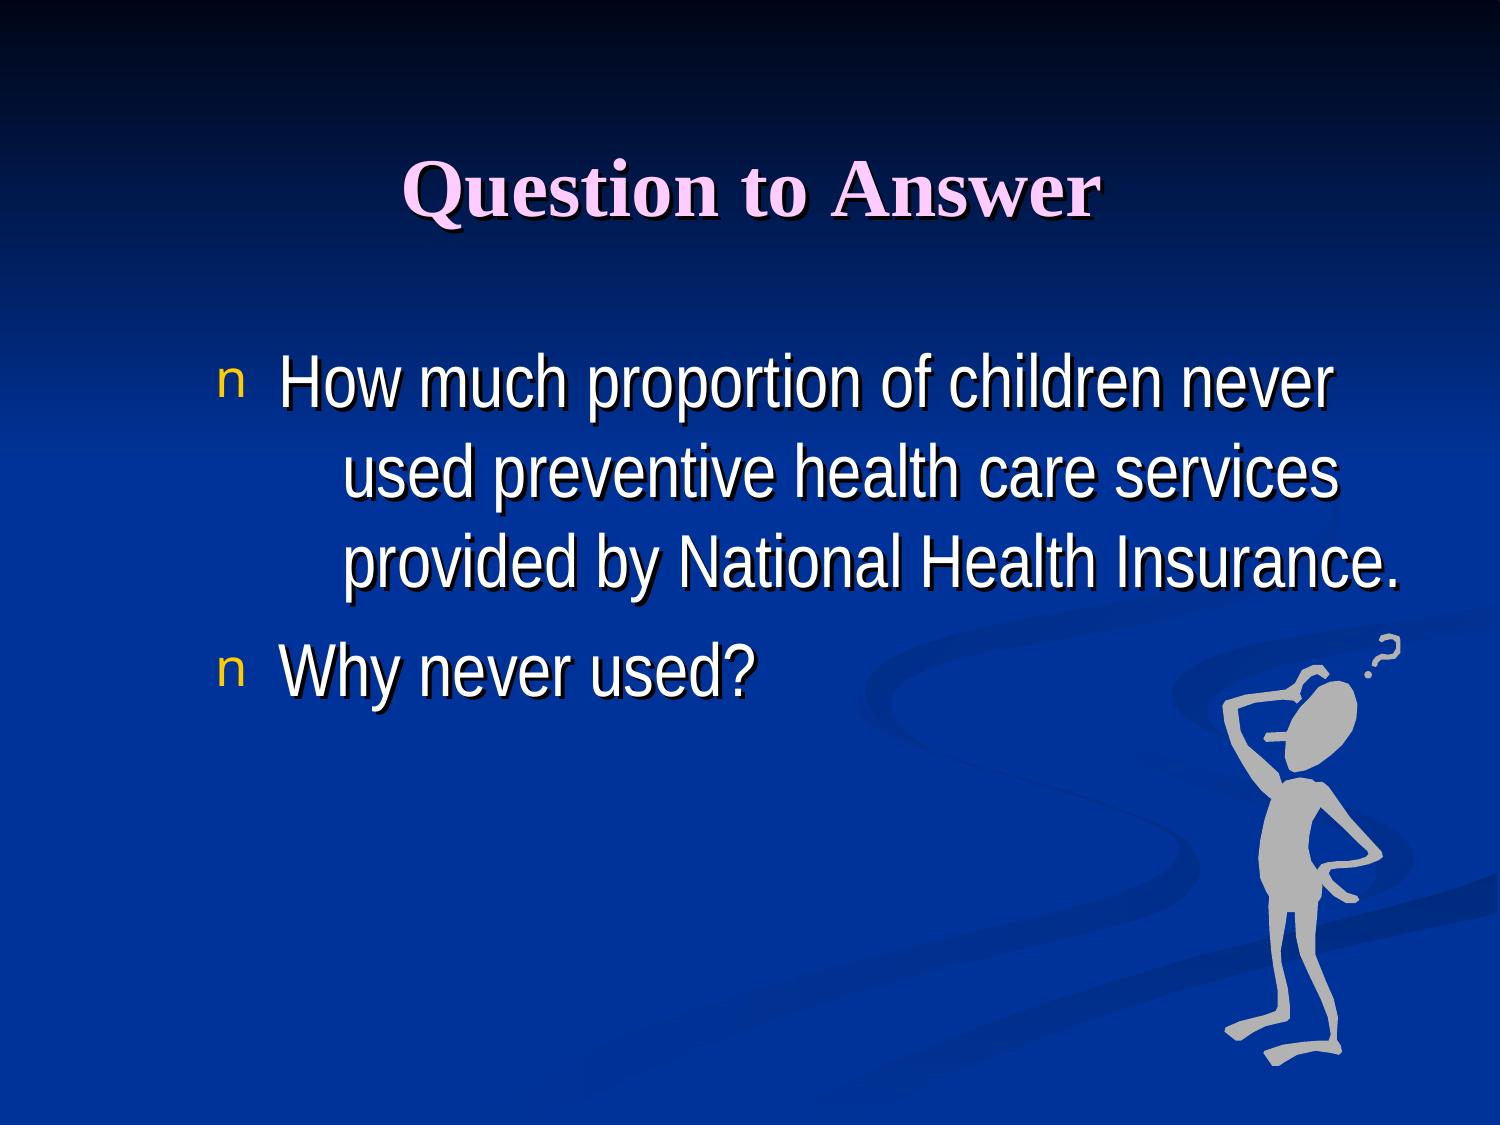

# Question to Answer
How much proportion of children never used preventive health care services provided by National Health Insurance.
Why never used?